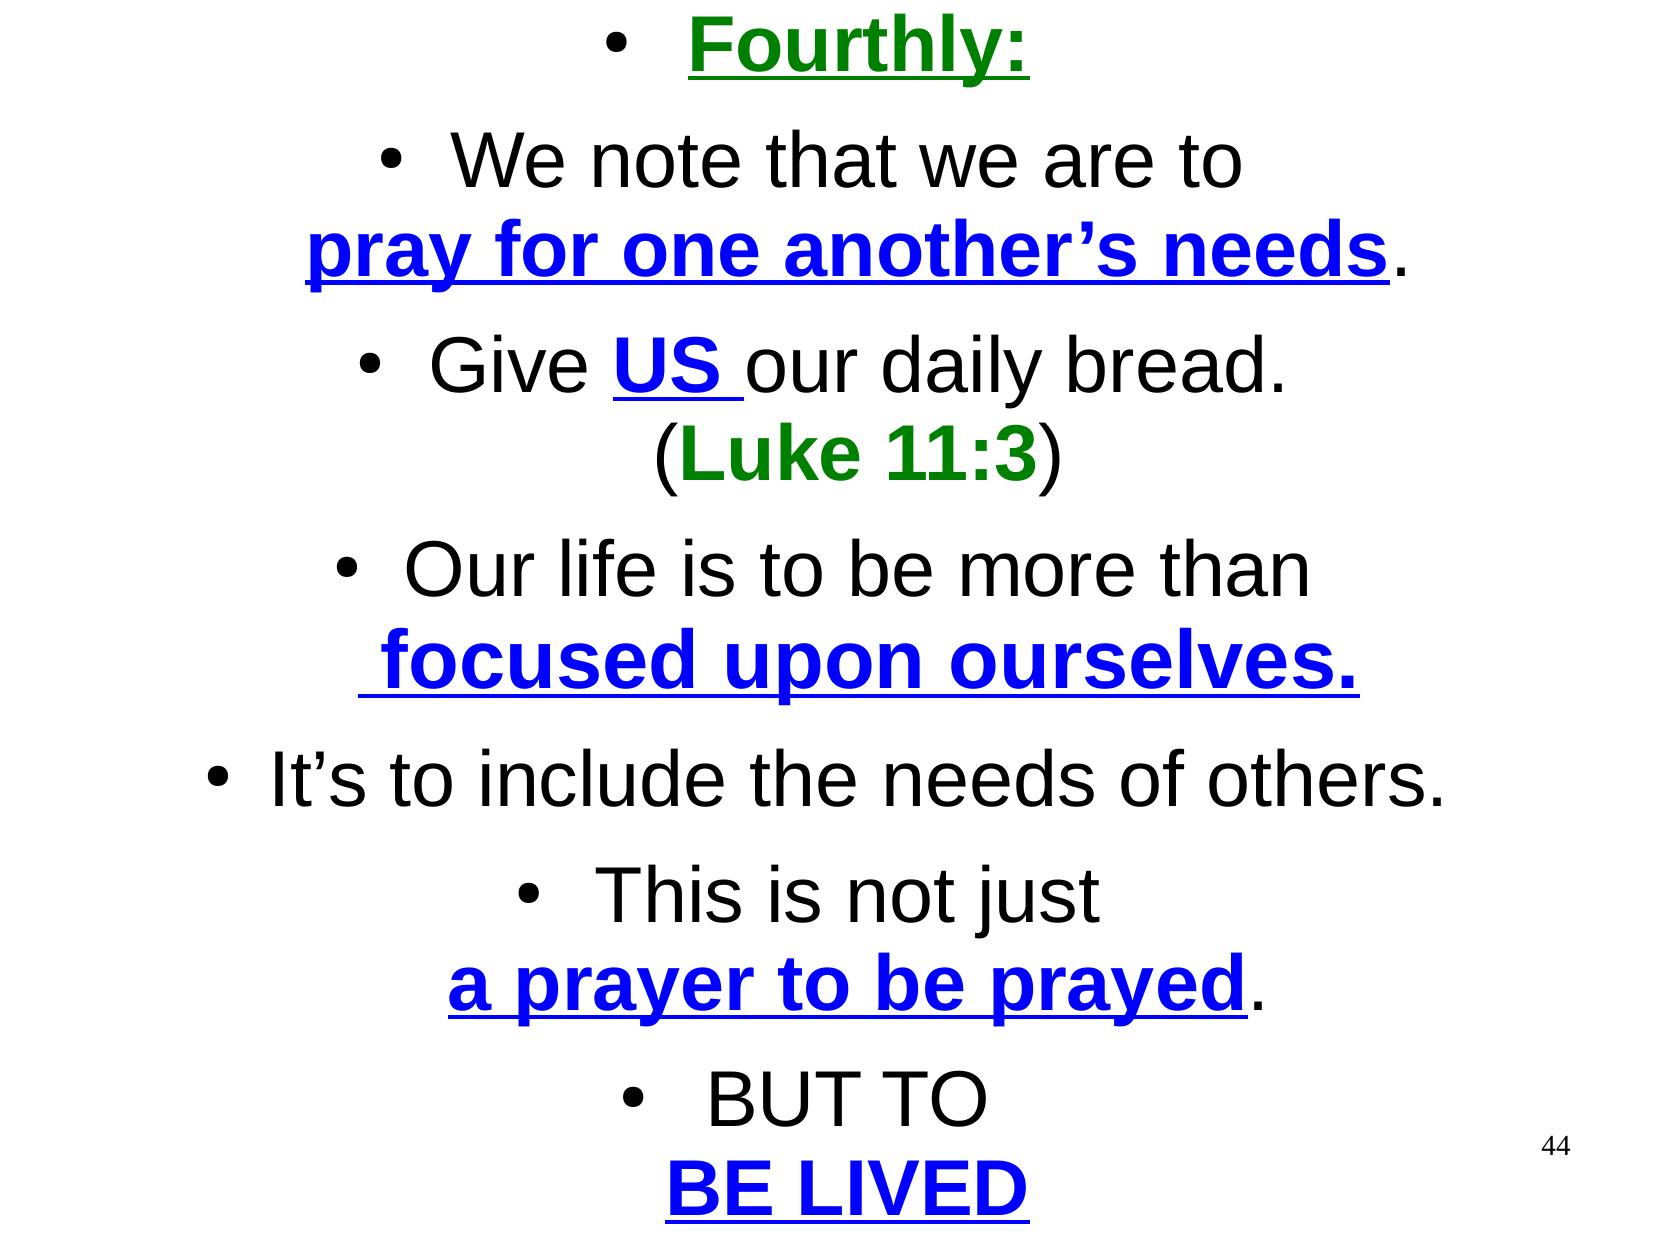

# Fourthly:
We note that we are to
pray for one another’s needs.
Give US our daily bread.
(Luke 11:3)
Our life is to be more than
 focused upon ourselves.
It’s to include the needs of others.
This is not just
a prayer to be prayed.
BUT TO
BE LIVED
44